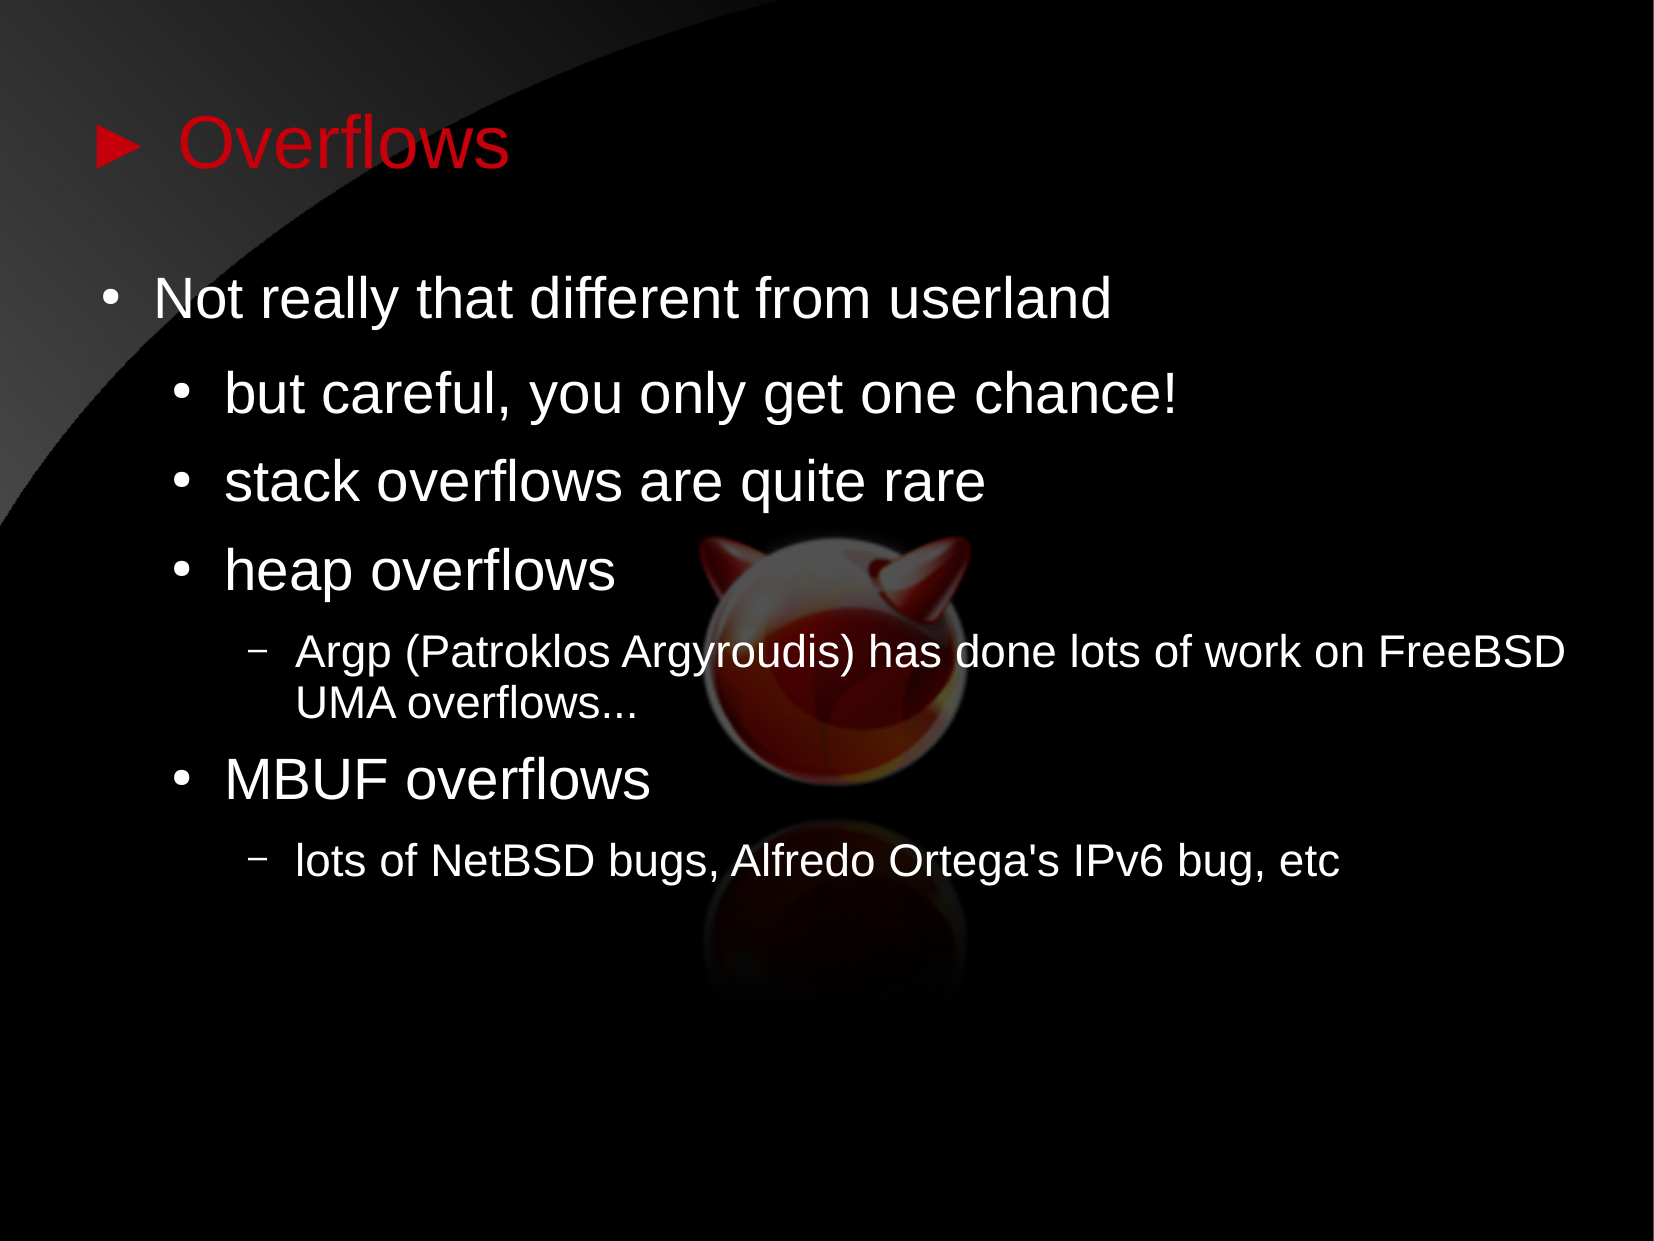

# ► Overflows
Not really that different from userland
but careful, you only get one chance!
stack overflows are quite rare
heap overflows
Argp (Patroklos Argyroudis) has done lots of work on FreeBSD UMA overflows...
MBUF overflows
lots of NetBSD bugs, Alfredo Ortega's IPv6 bug, etc